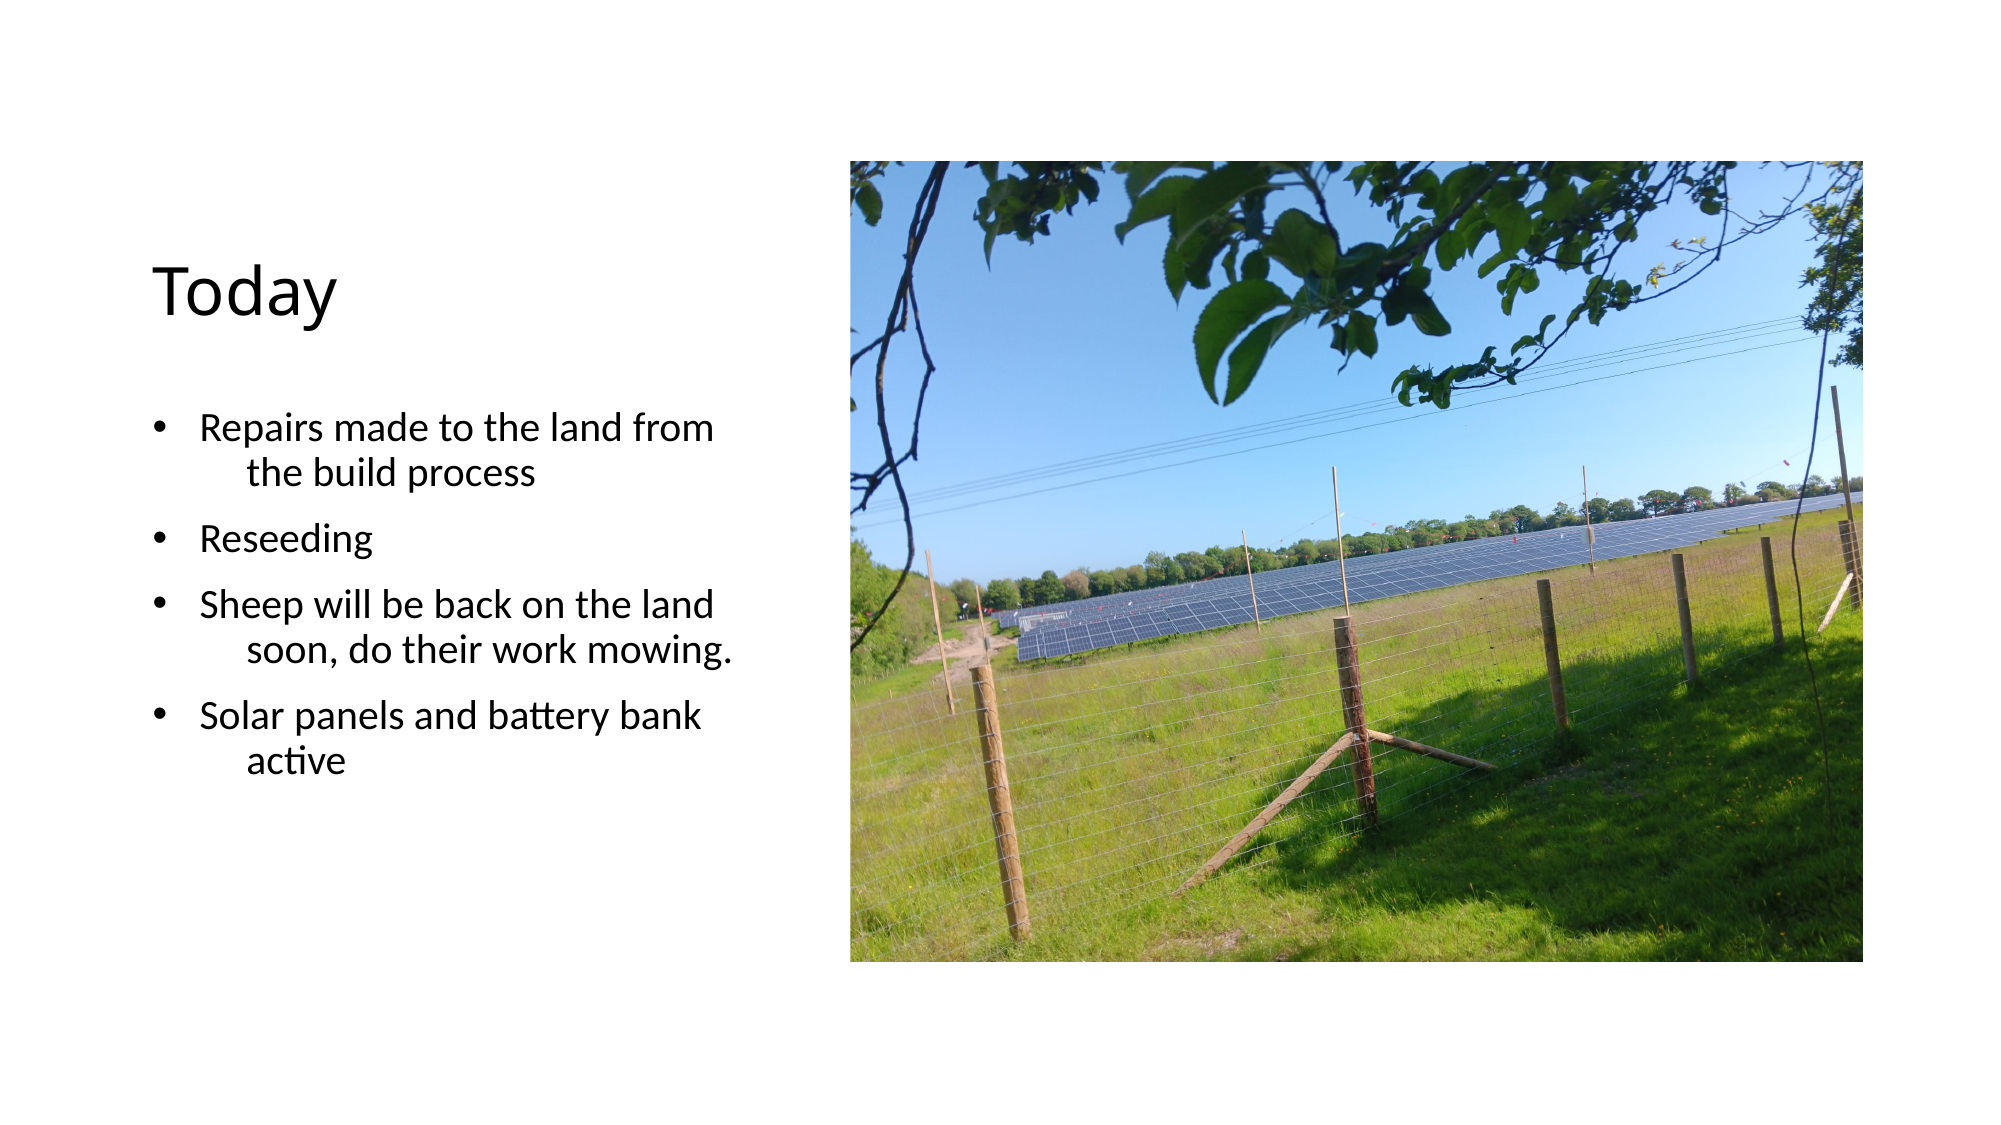

# Today
Repairs made to the land from the build process
Reseeding
Sheep will be back on the land soon, do their work mowing.
Solar panels and battery bank active